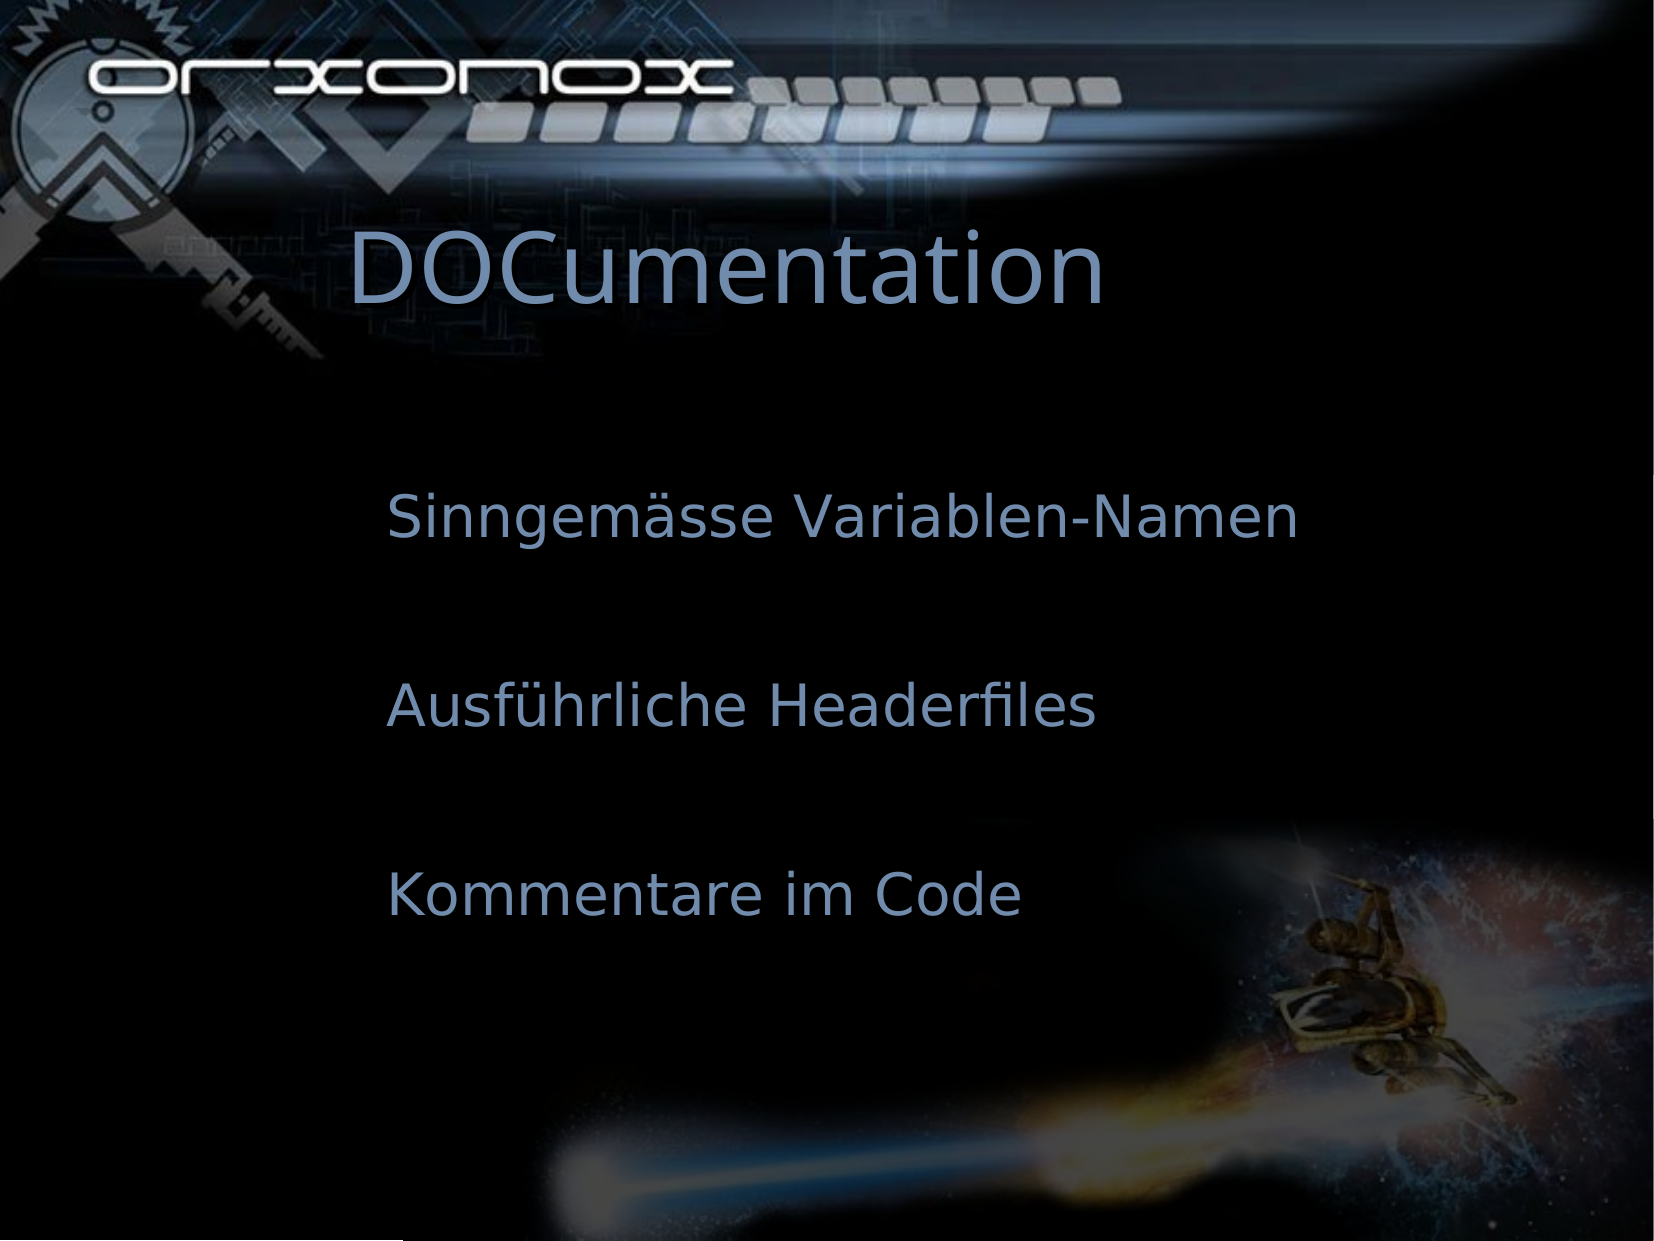

DOCumentation
Sinngemässe Variablen-Namen
Ausführliche Headerfiles
Kommentare im Code